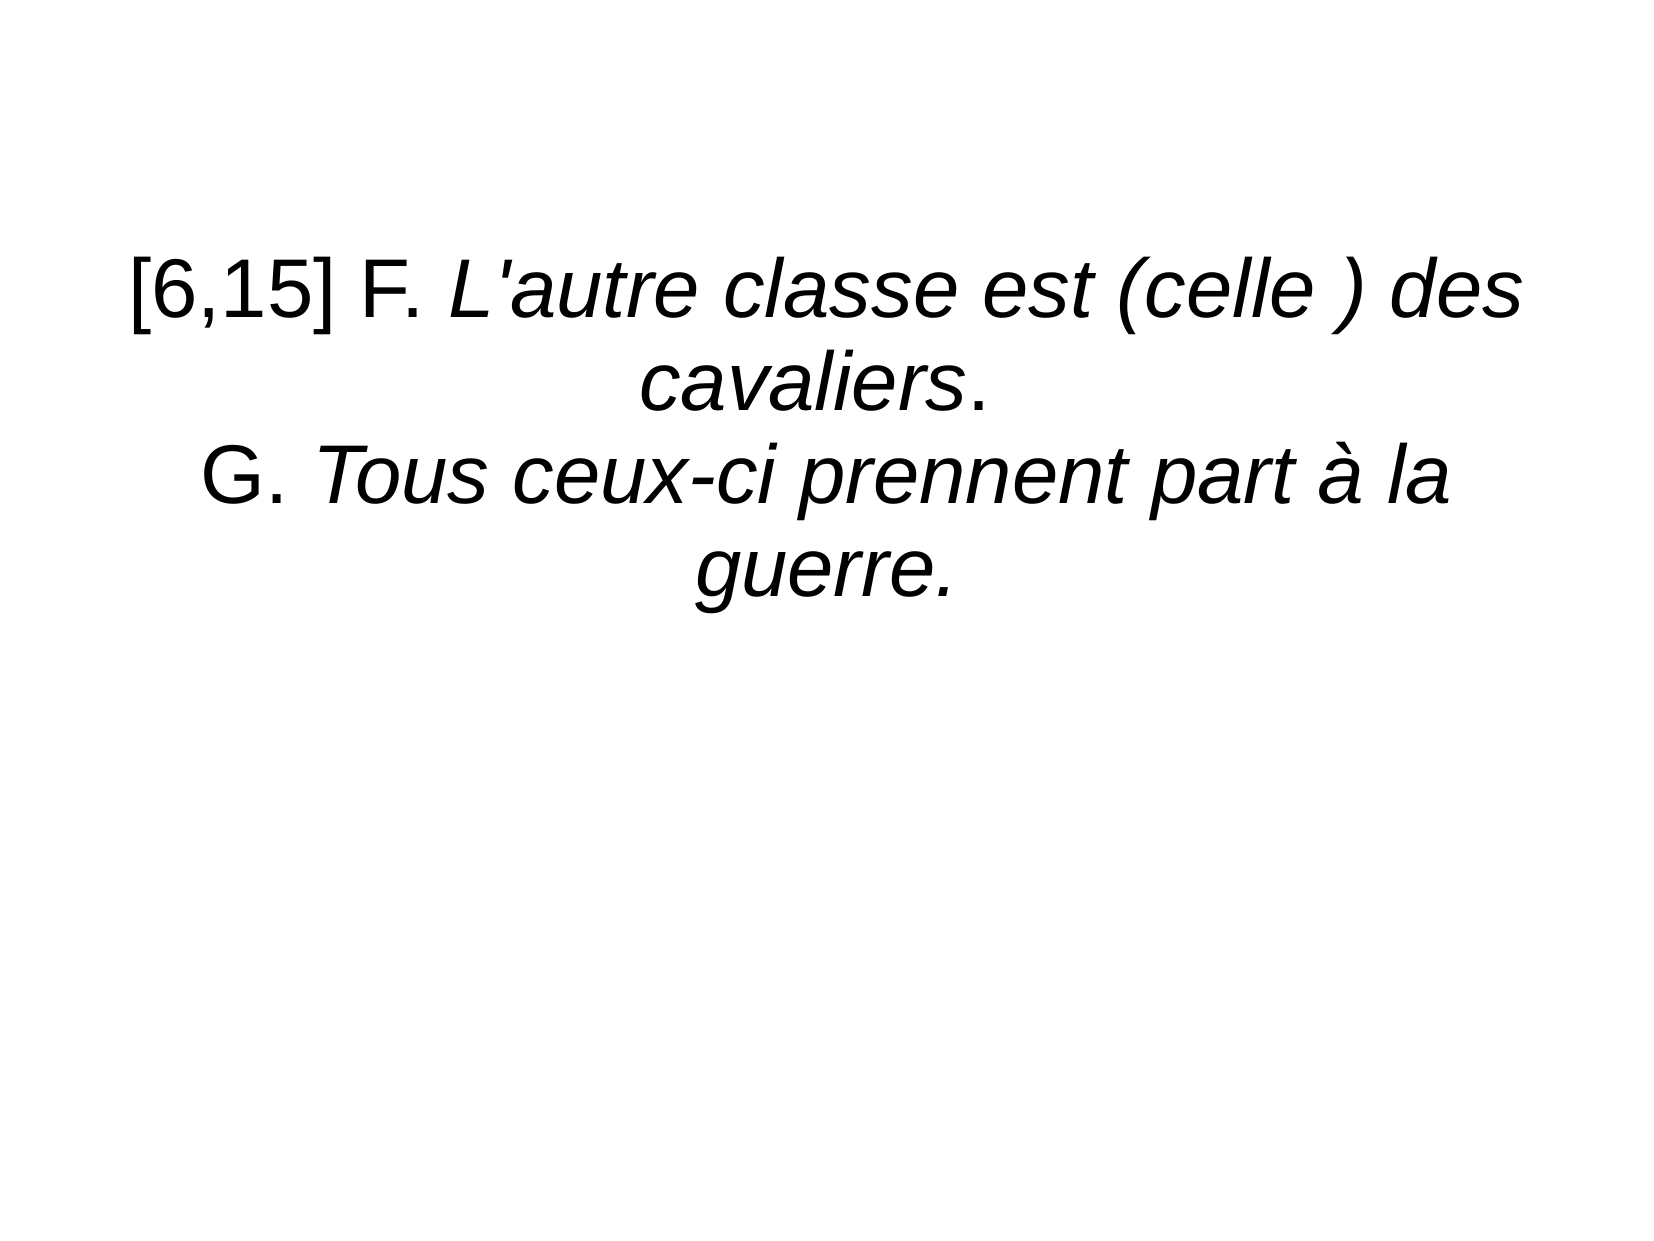

# [6,15] F. L'autre classe est (celle ) des cavaliers.
G. Tous ceux-ci prennent part à la guerre.